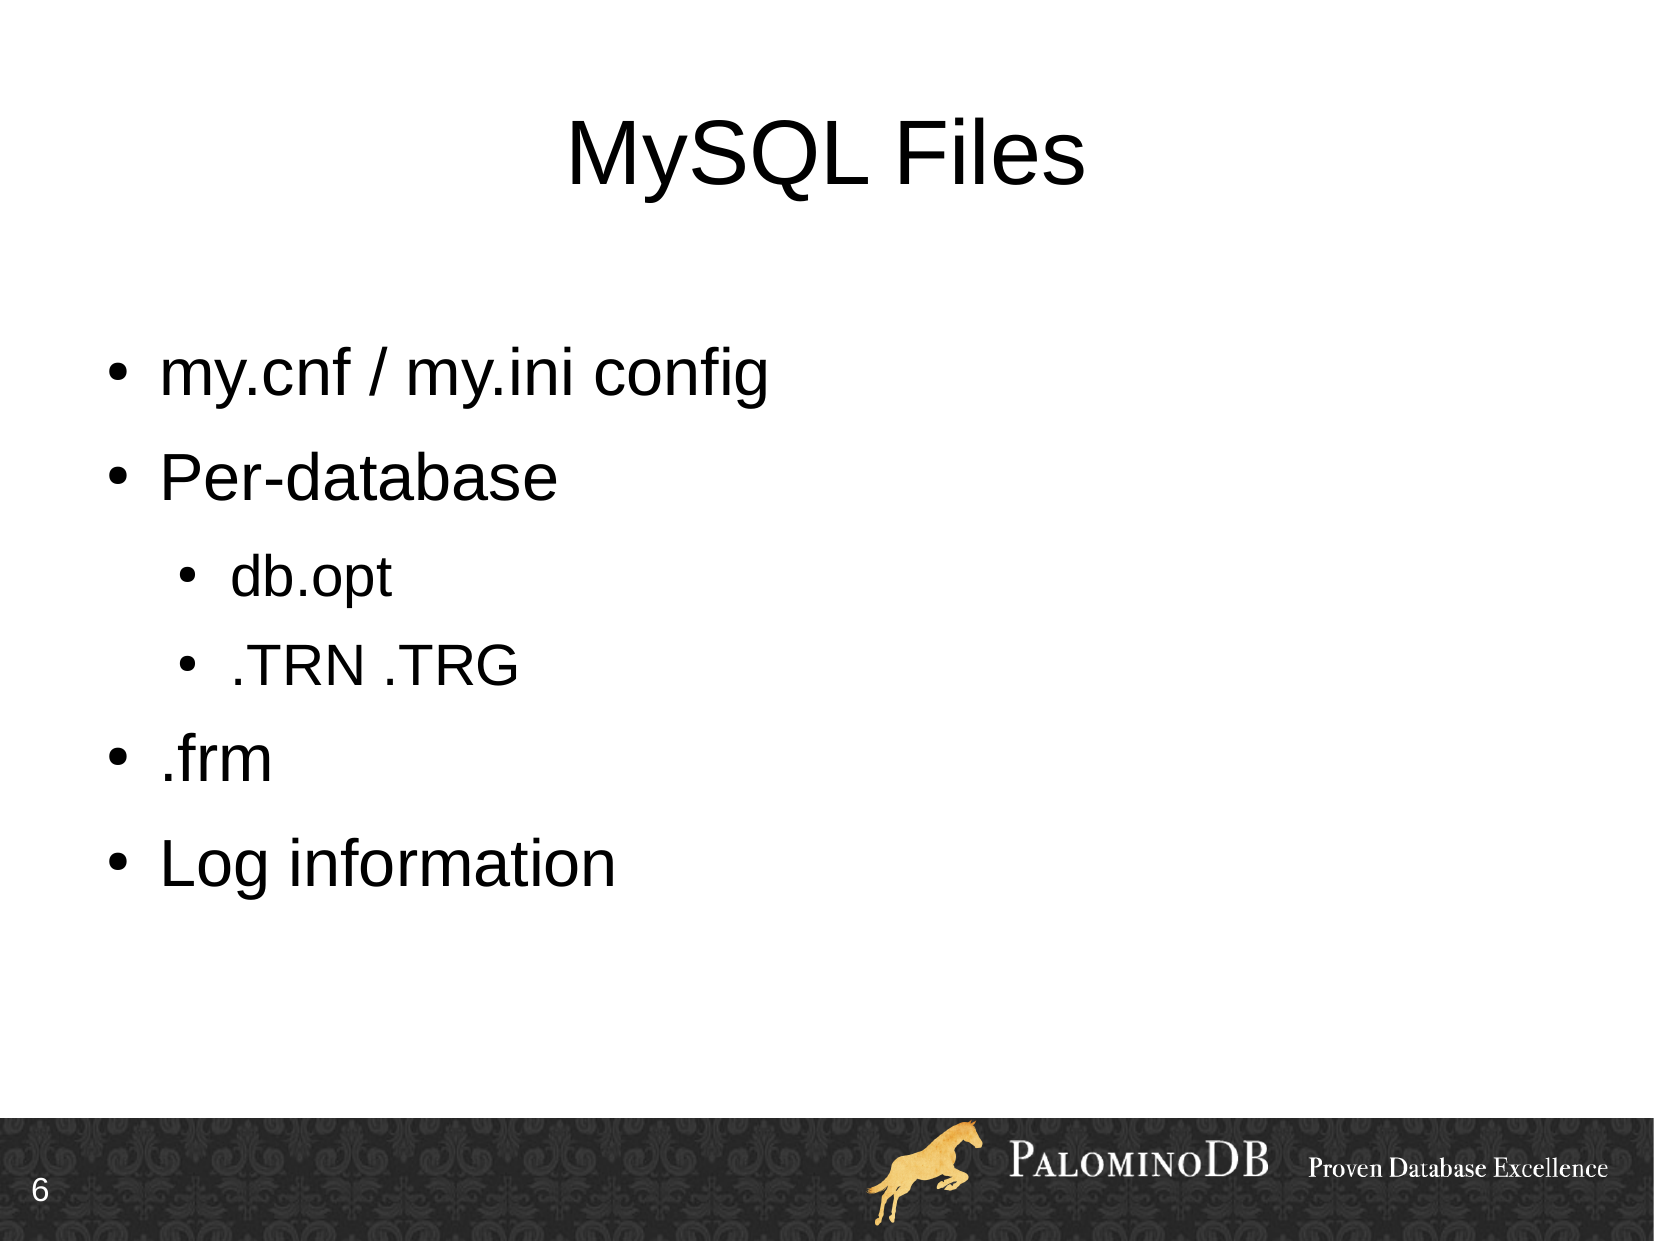

# MySQL Files
my.cnf / my.ini config
Per-database
db.opt
.TRN .TRG
.frm
Log information